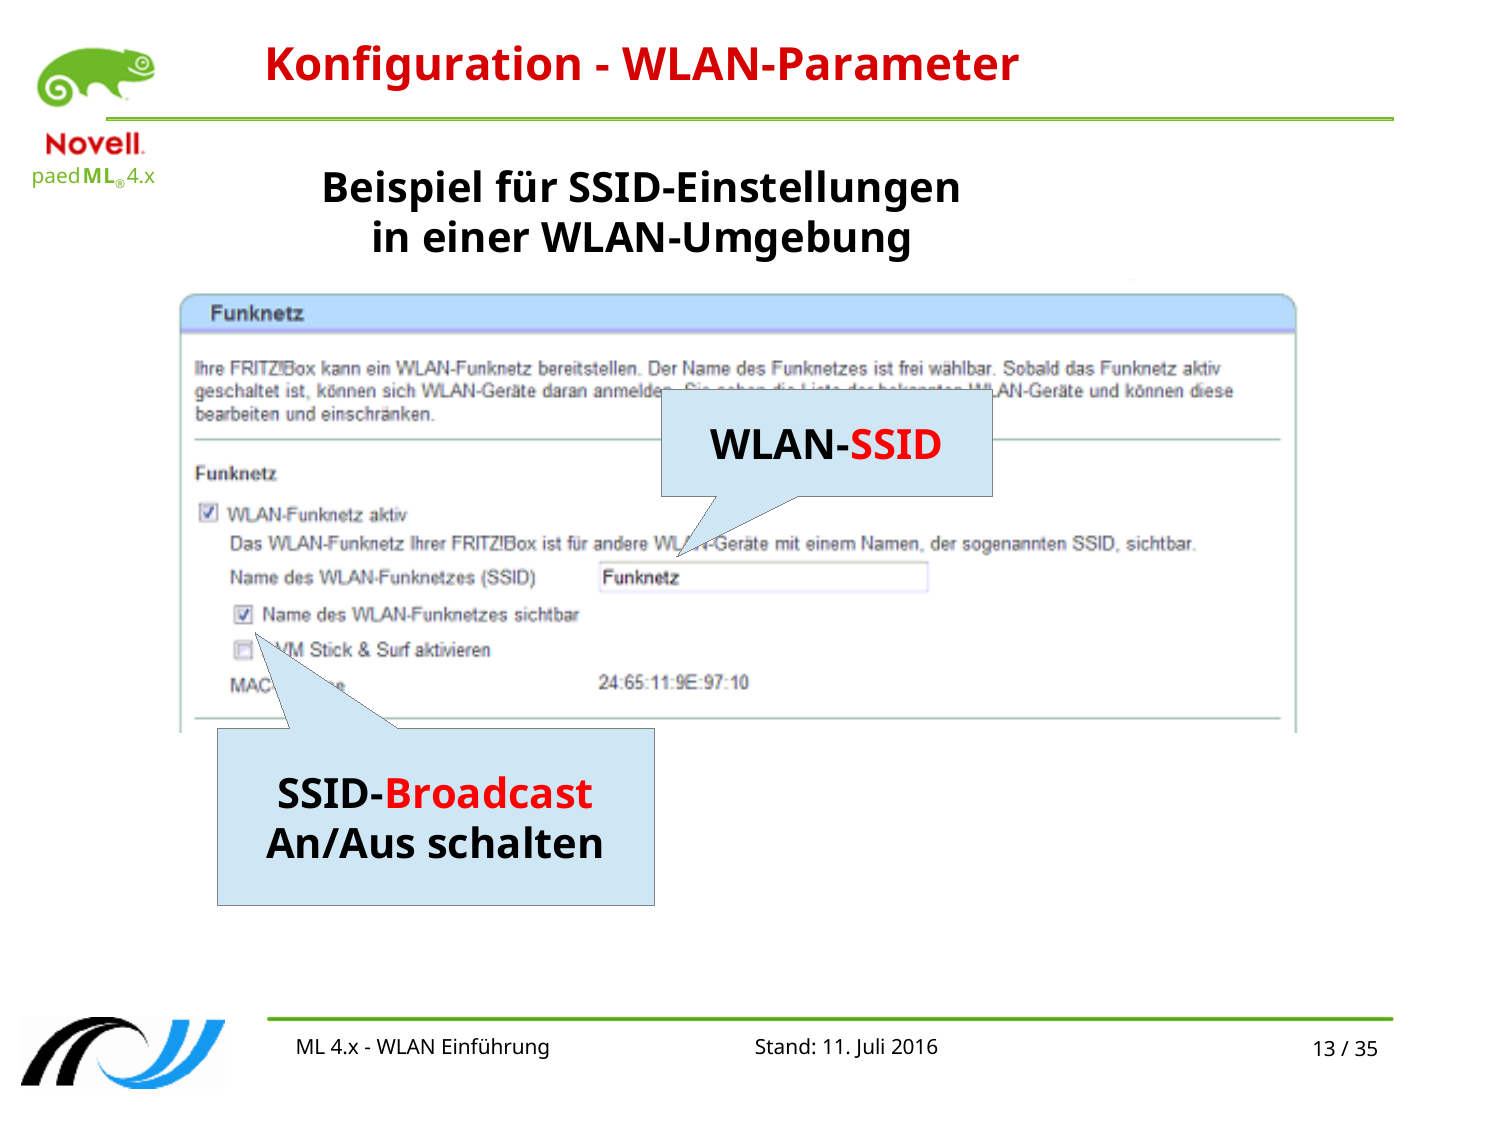

# Konfiguration - WLAN-Parameter
Beispiel für SSID-Einstellungen
in einer WLAN-Umgebung
WLAN-SSID
SSID-Broadcast
An/Aus schalten
ML 4.x - WLAN Einführung
11. Juli 2016
13